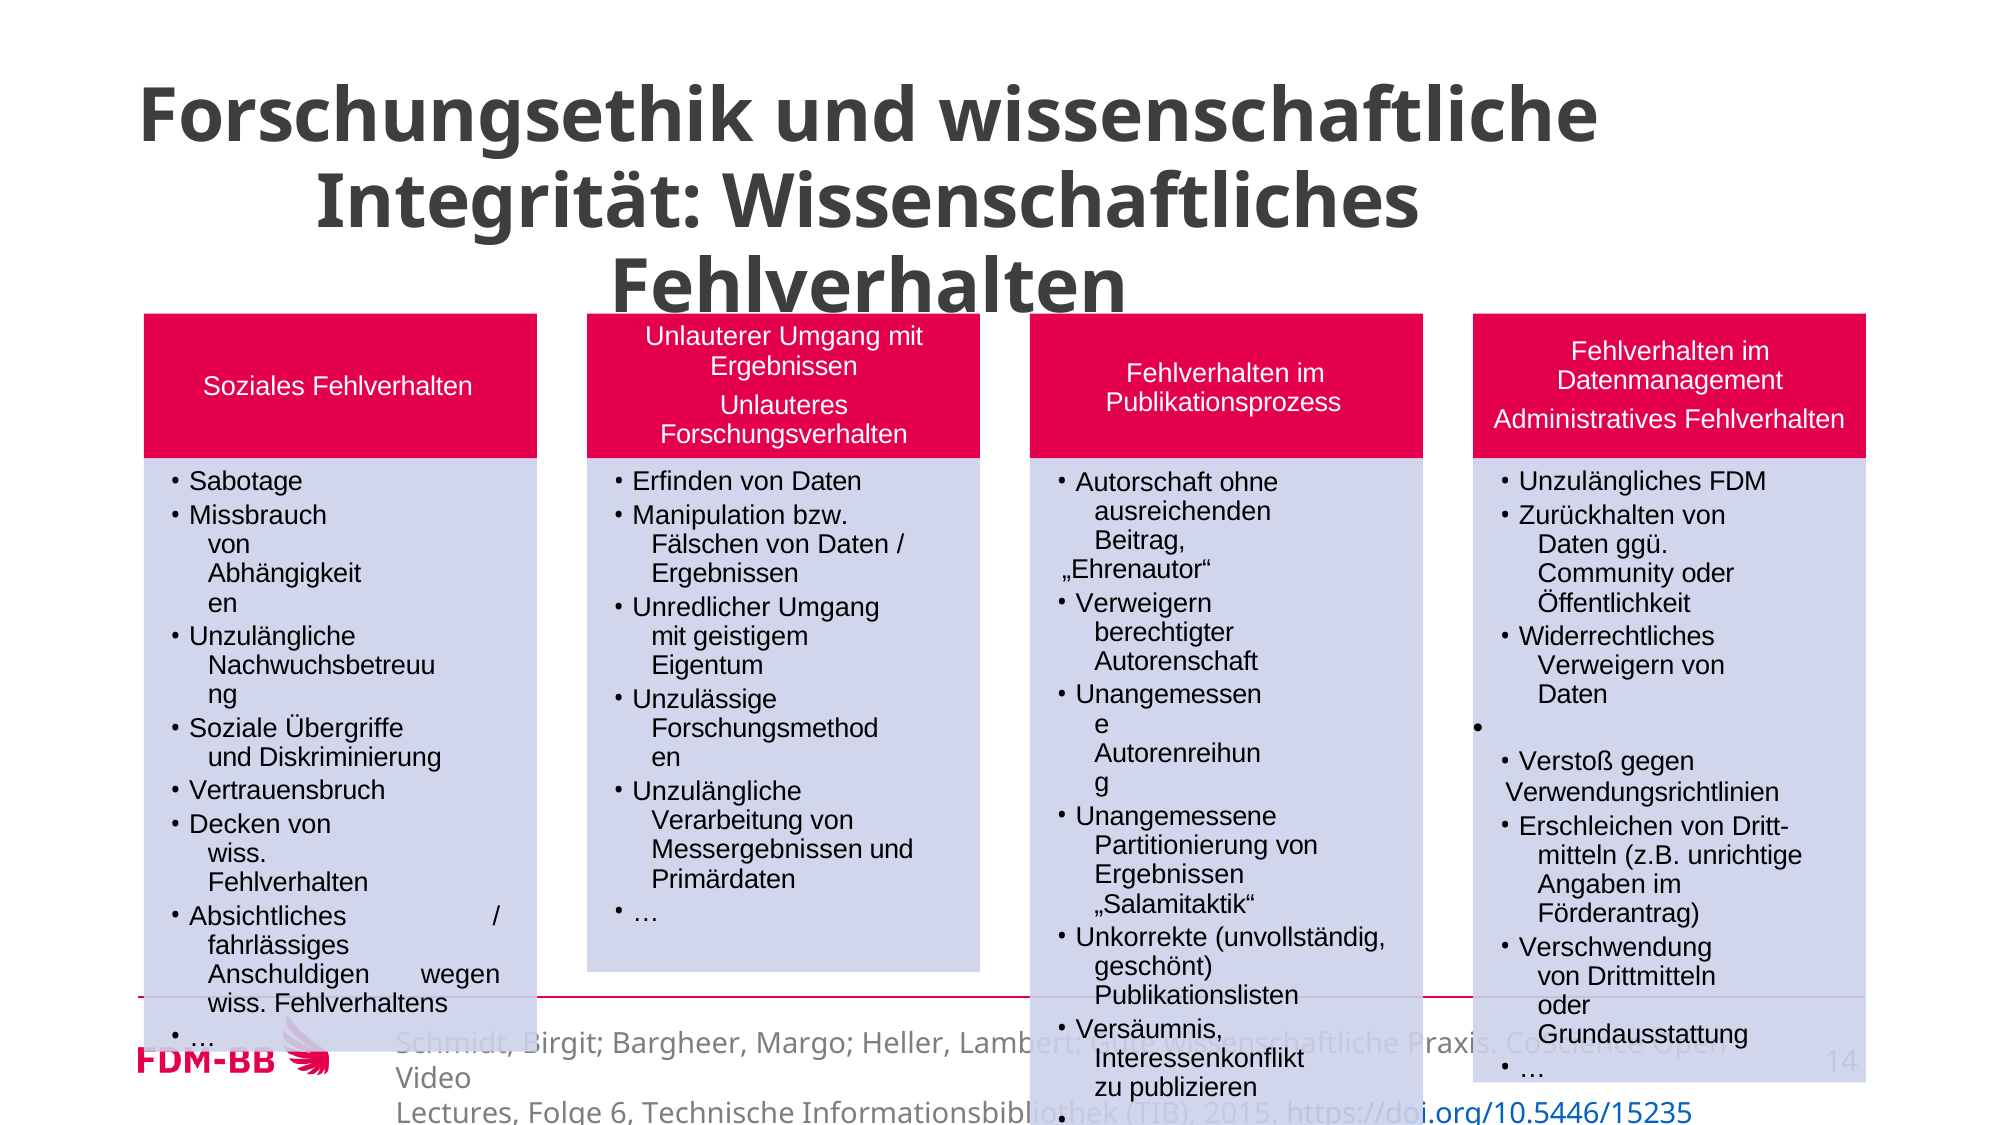

# Forschungsethik und wissenschaftliche
Integrität: Wissenschaftliches Fehlverhalten
Soziales Fehlverhalten
Unlauterer Umgang mit Ergebnissen
Unlauteres Forschungsverhalten
Fehlverhalten im Publikationsprozess
Fehlverhalten im Datenmanagement
Administratives Fehlverhalten
Sabotage
Missbrauch von Abhängigkeiten
Unzulängliche Nachwuchsbetreuung
Soziale Übergriffe und Diskriminierung
Vertrauensbruch
Decken von wiss. Fehlverhalten
Absichtliches / fahrlässiges Anschuldigen wegen wiss. Fehlverhaltens
…
Erfinden von Daten
Manipulation bzw. Fälschen von Daten / Ergebnissen
Unredlicher Umgang mit geistigem Eigentum
Unzulässige Forschungsmethoden
Unzulängliche Verarbeitung von Messergebnissen und Primärdaten
…
Autorschaft ohne ausreichenden Beitrag,
„Ehrenautor“
Verweigern berechtigter Autorenschaft
Unangemessene Autorenreihung
Unangemessene Partitionierung von Ergebnissen „Salamitaktik“
Unkorrekte (unvollständig, geschönt) Publikationslisten
Versäumnis, Interessenkonflikt zu publizieren
…
Unzulängliches FDM
Zurückhalten von Daten ggü. Community oder Öffentlichkeit
Widerrechtliches Verweigern von Daten
Verstoß gegen
Verwendungsrichtlinien
Erschleichen von Dritt- mitteln (z.B. unrichtige Angaben im Förderantrag)
Verschwendung von Drittmitteln oder Grundausstattung
…
Schmidt, Birgit; Bargheer, Margo; Heller, Lambert: Gute wissenschaftliche Praxis. CoScience Open Video
Lectures, Folge 6, Technische Informationsbibliothek (TIB), 2015. https://doi.org/10.5446/15235
14